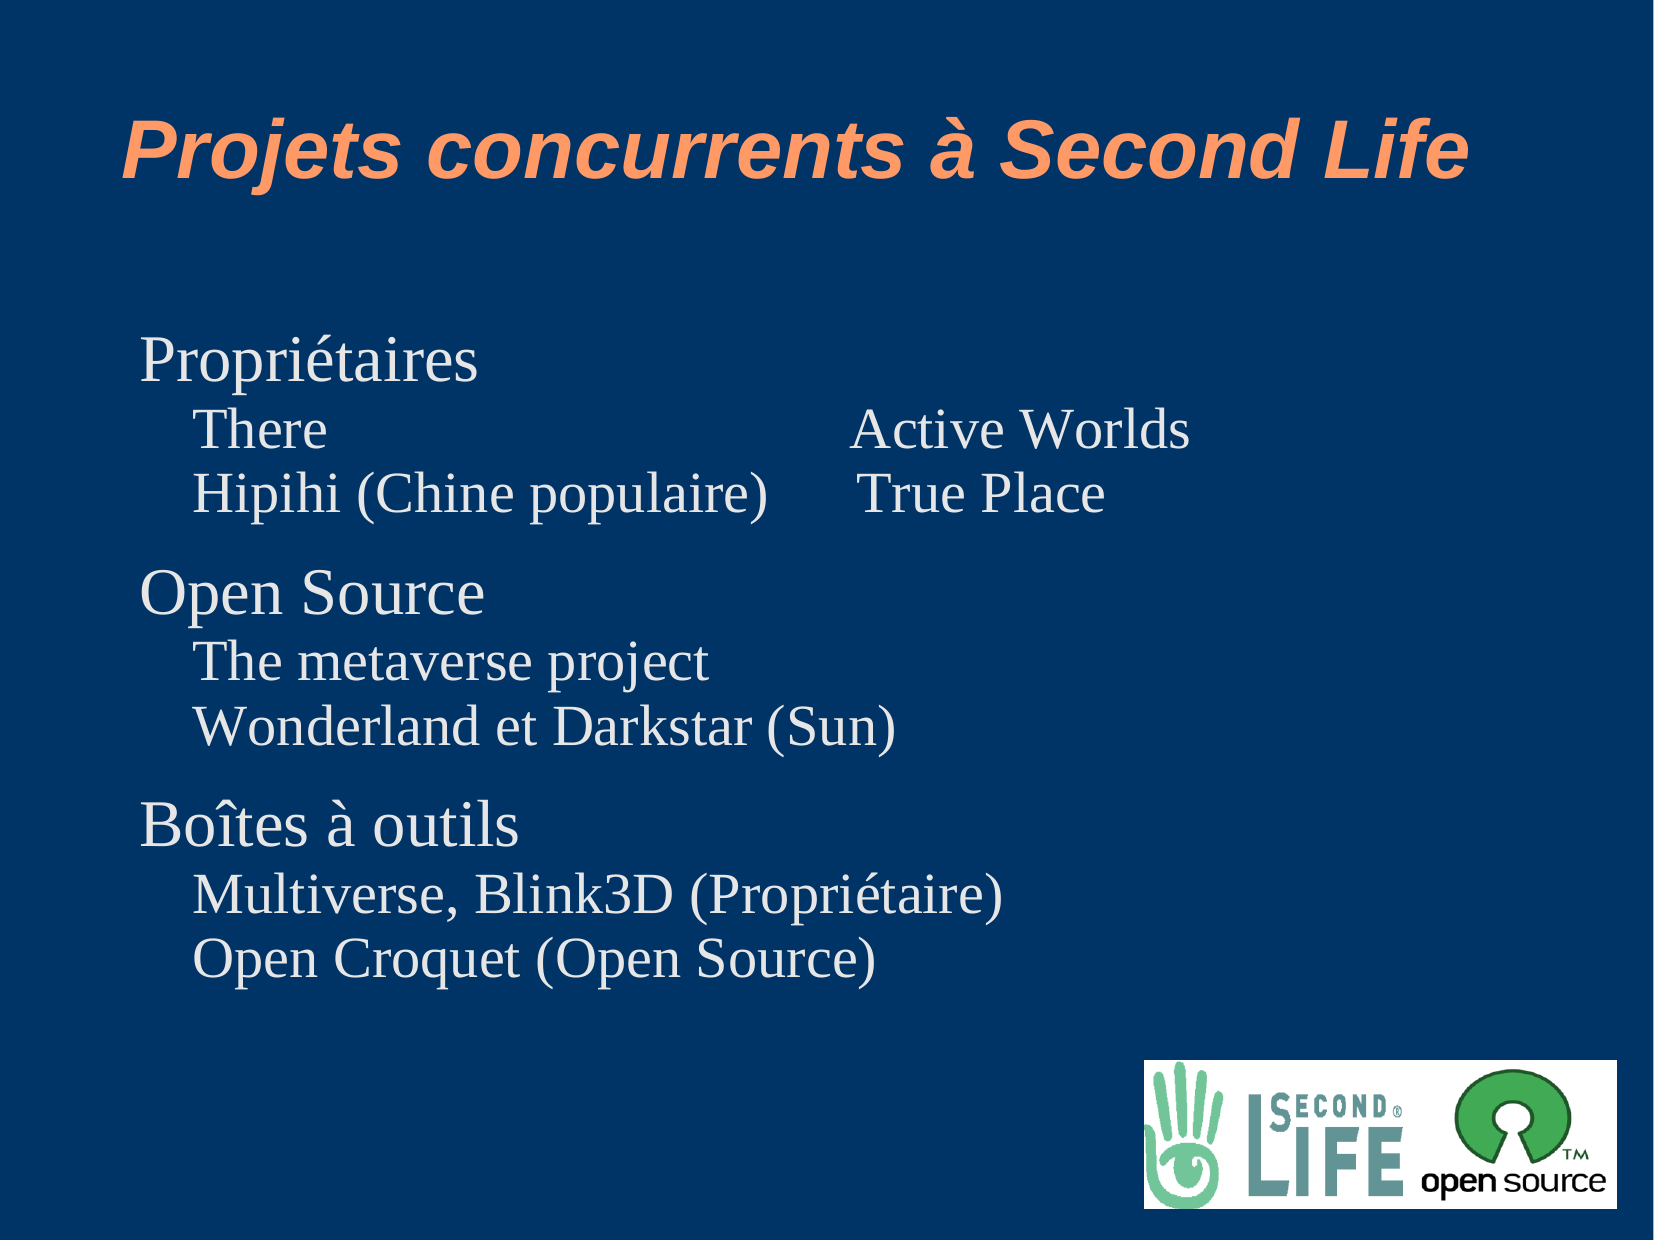

# Projets concurrents à Second Life
Propriétaires
There Active Worlds
Hipihi (Chine populaire) True Place
Open Source
The metaverse project
Wonderland et Darkstar (Sun)
Boîtes à outils
Multiverse, Blink3D (Propriétaire)
Open Croquet (Open Source)